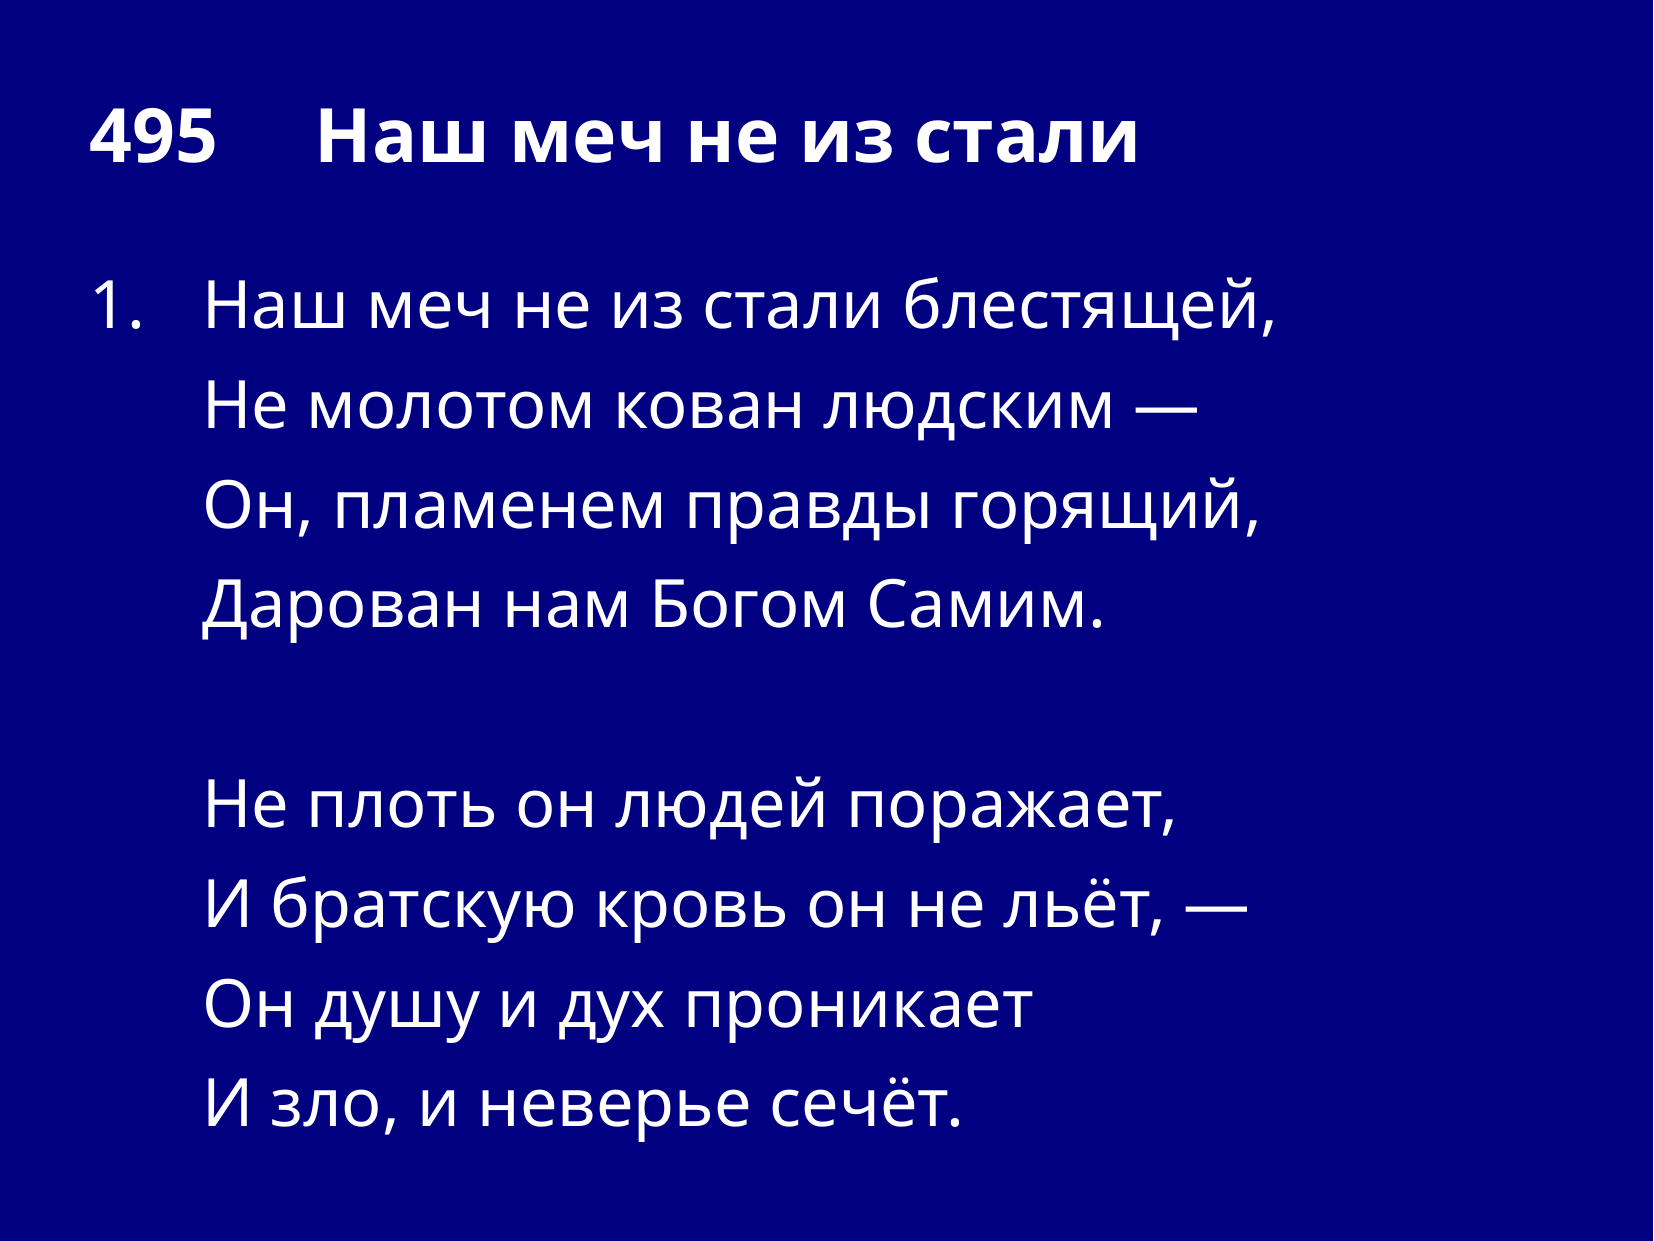

495	Наш меч не из стали
1.	Наш меч не из стали блестящей,
	Не молотом кован людским —
	Он, пламенем правды горящий,
	Дарован нам Богом Самим.
	Не плоть он людей поражает,
	И братскую кровь он не льёт, —
	Он душу и дух проникает
	И зло, и неверье сечёт.